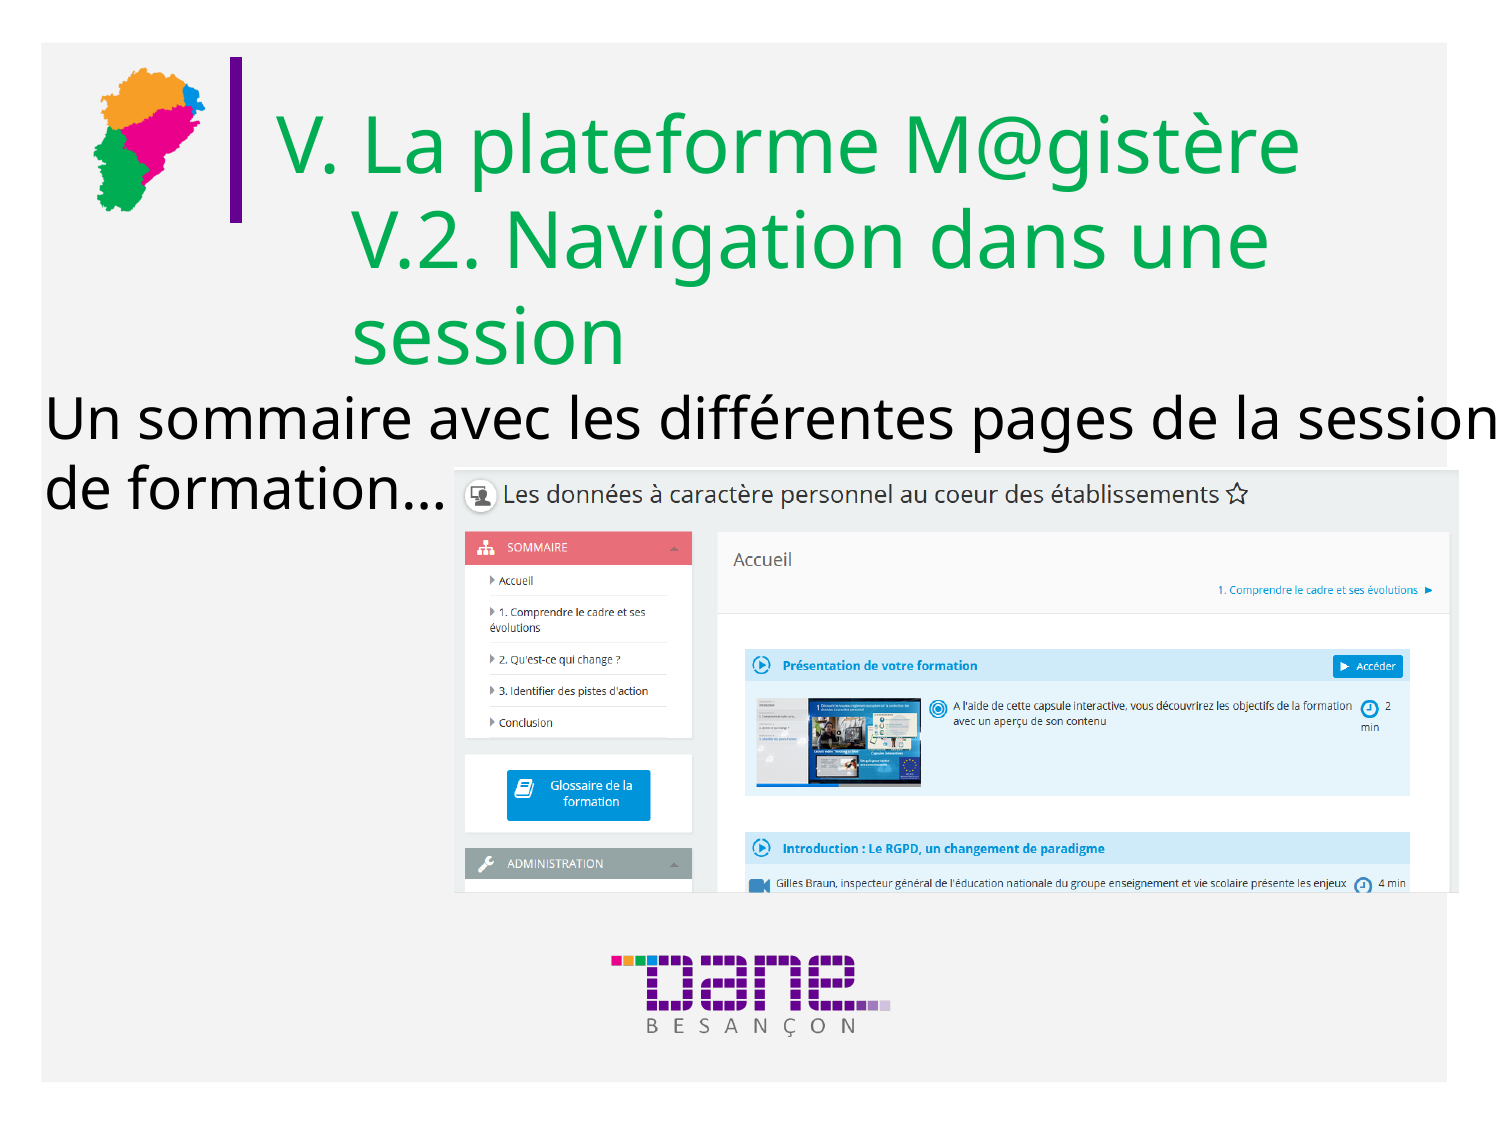

V. La plateforme M@gistère
	V.2. Navigation dans une 		session
Un sommaire avec les différentes pages de la session de formation…